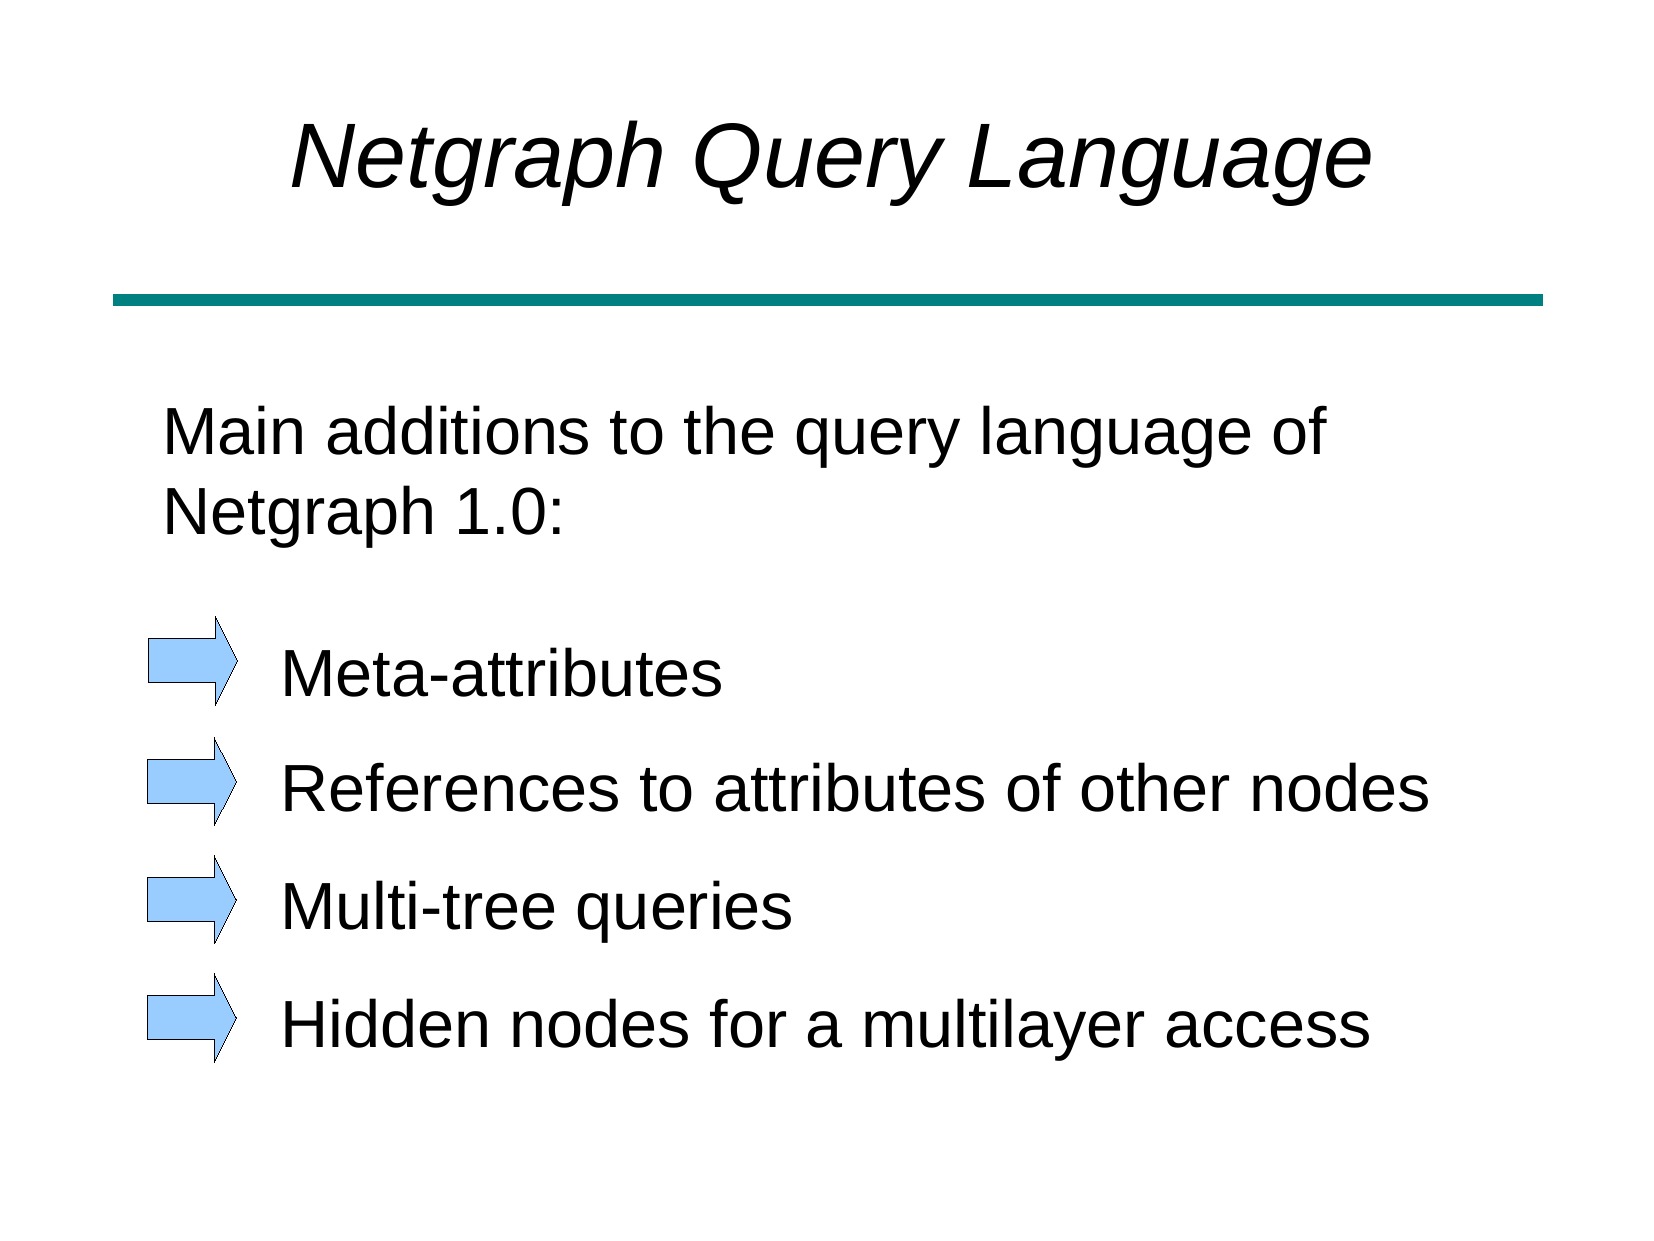

# Netgraph Query Language
Main additions to the query language of Netgraph 1.0:
Meta-attributes
References to attributes of other nodes
Multi-tree queries
Hidden nodes for a multilayer access